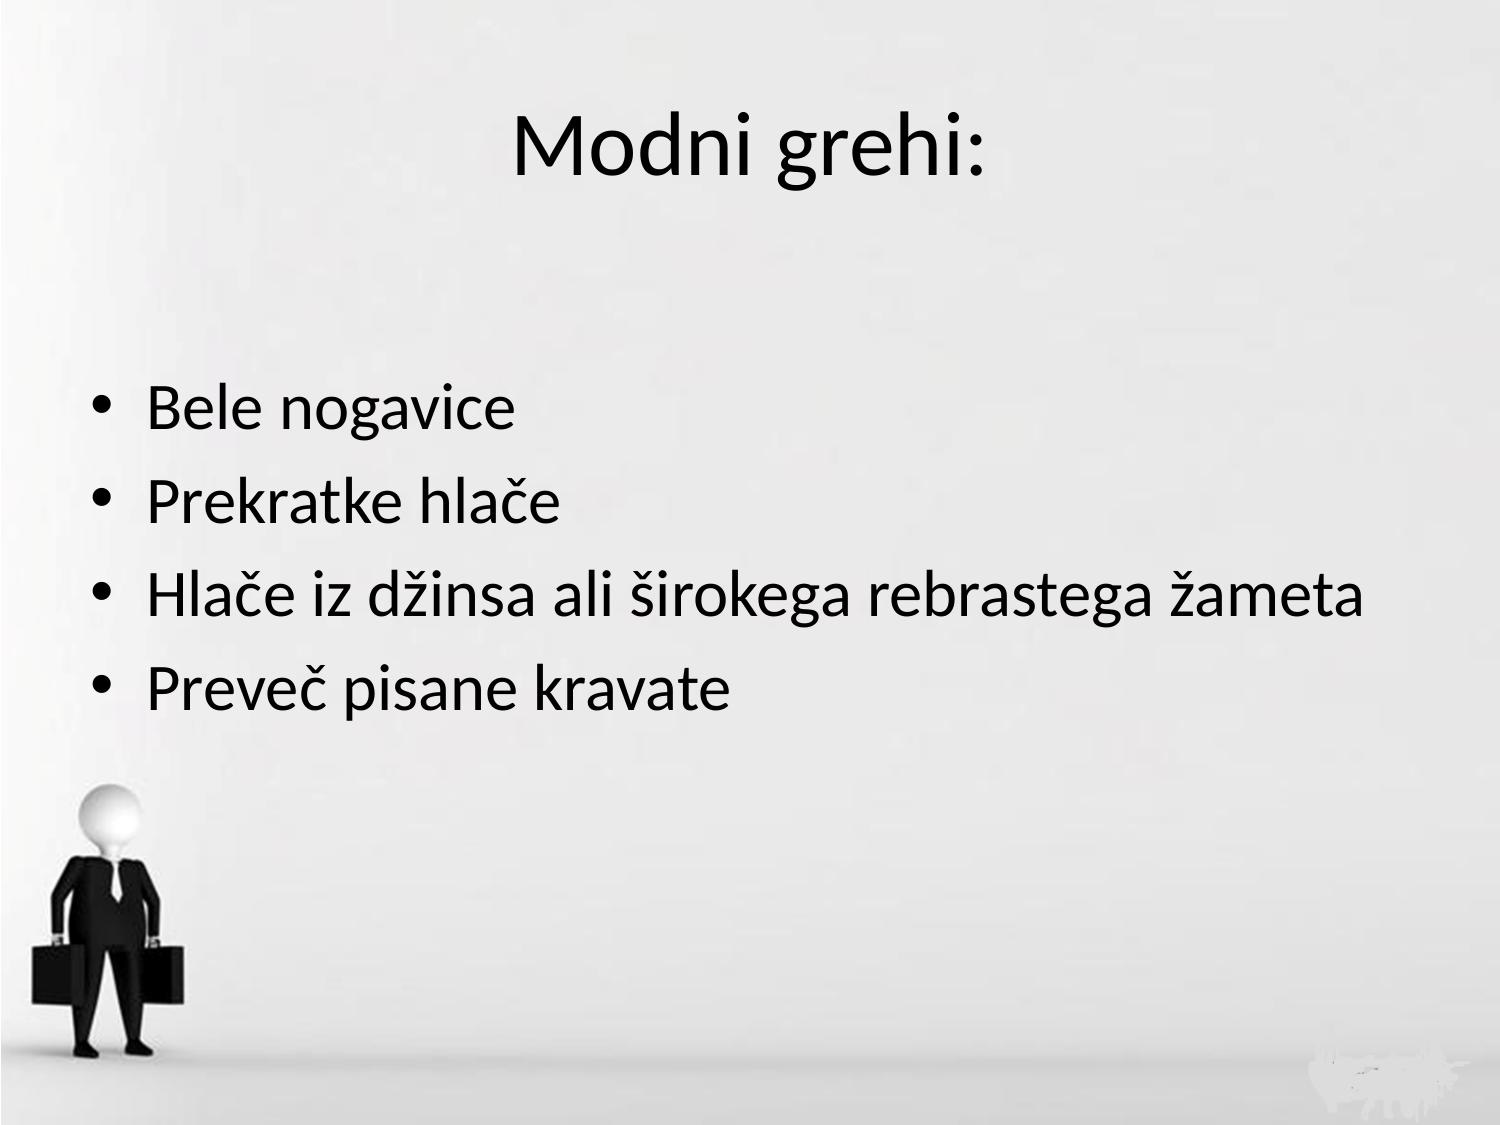

# Modni grehi:
Bele nogavice
Prekratke hlače
Hlače iz džinsa ali širokega rebrastega žameta
Preveč pisane kravate